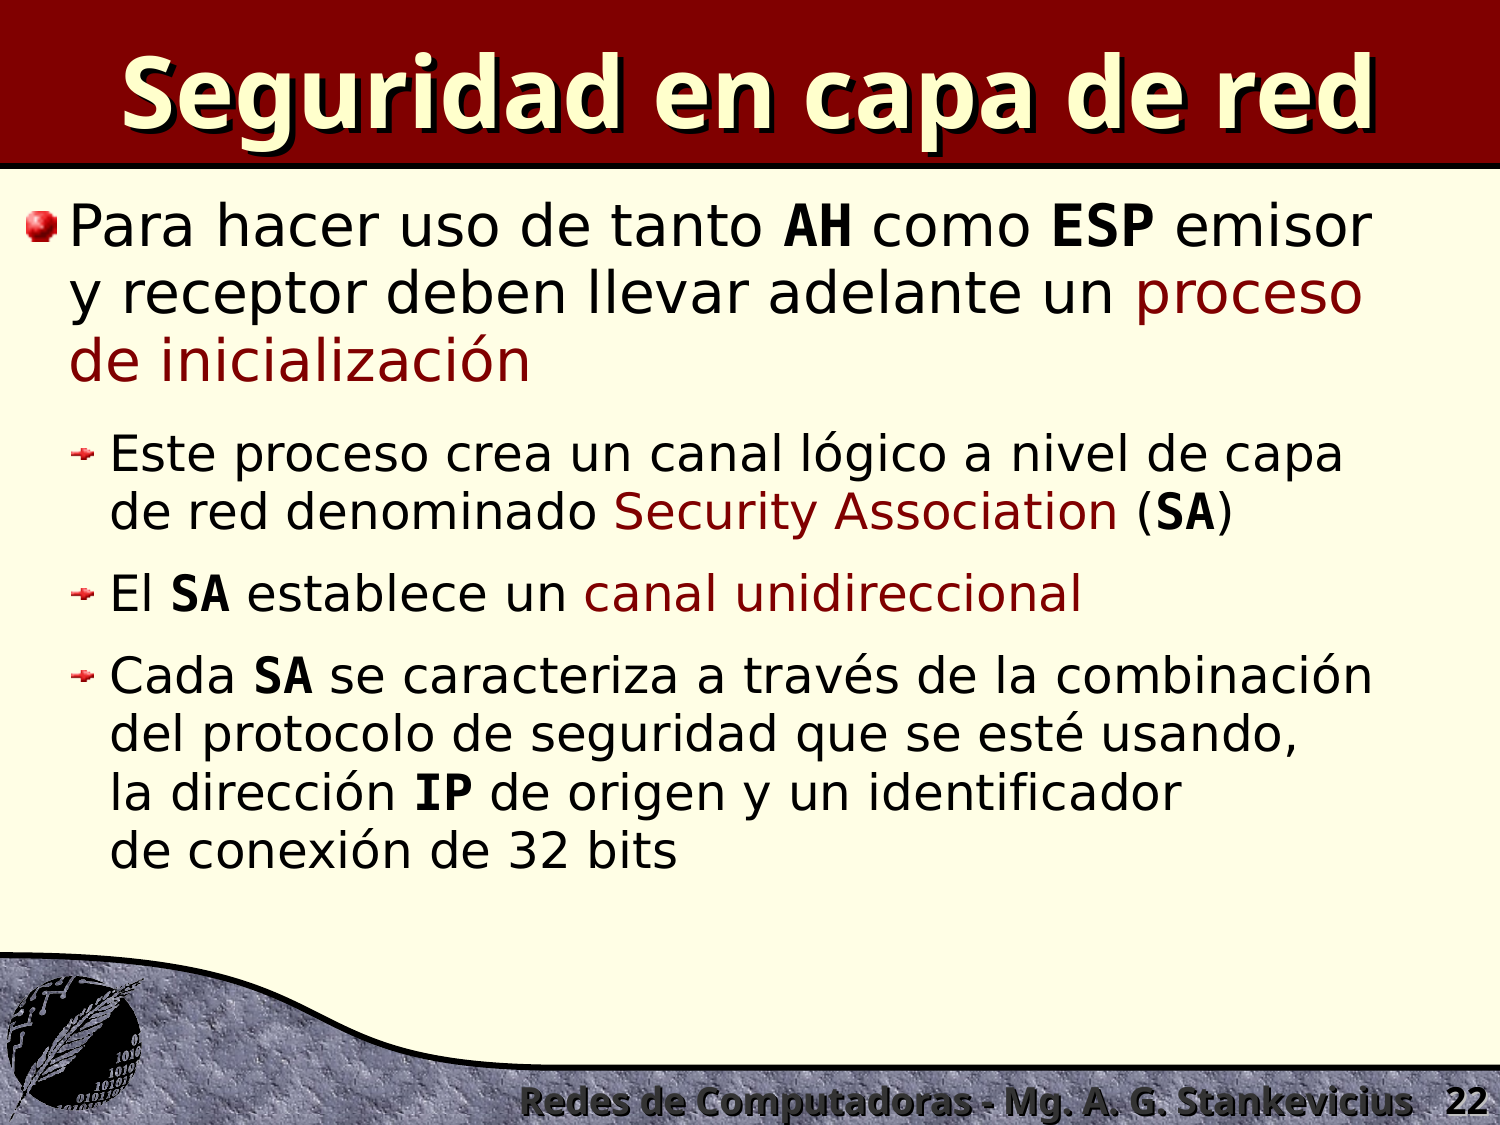

# Seguridad en capa de red
Para hacer uso de tanto AH como ESP emisor
y receptor deben llevar adelante un proceso
de inicialización
Este proceso crea un canal lógico a nivel de capa
de red denominado Security Association (SA)
El SA establece un canal unidireccional
Cada SA se caracteriza a través de la combinación
del protocolo de seguridad que se esté usando,
la dirección IP de origen y un identificador
de conexión de 32 bits
22